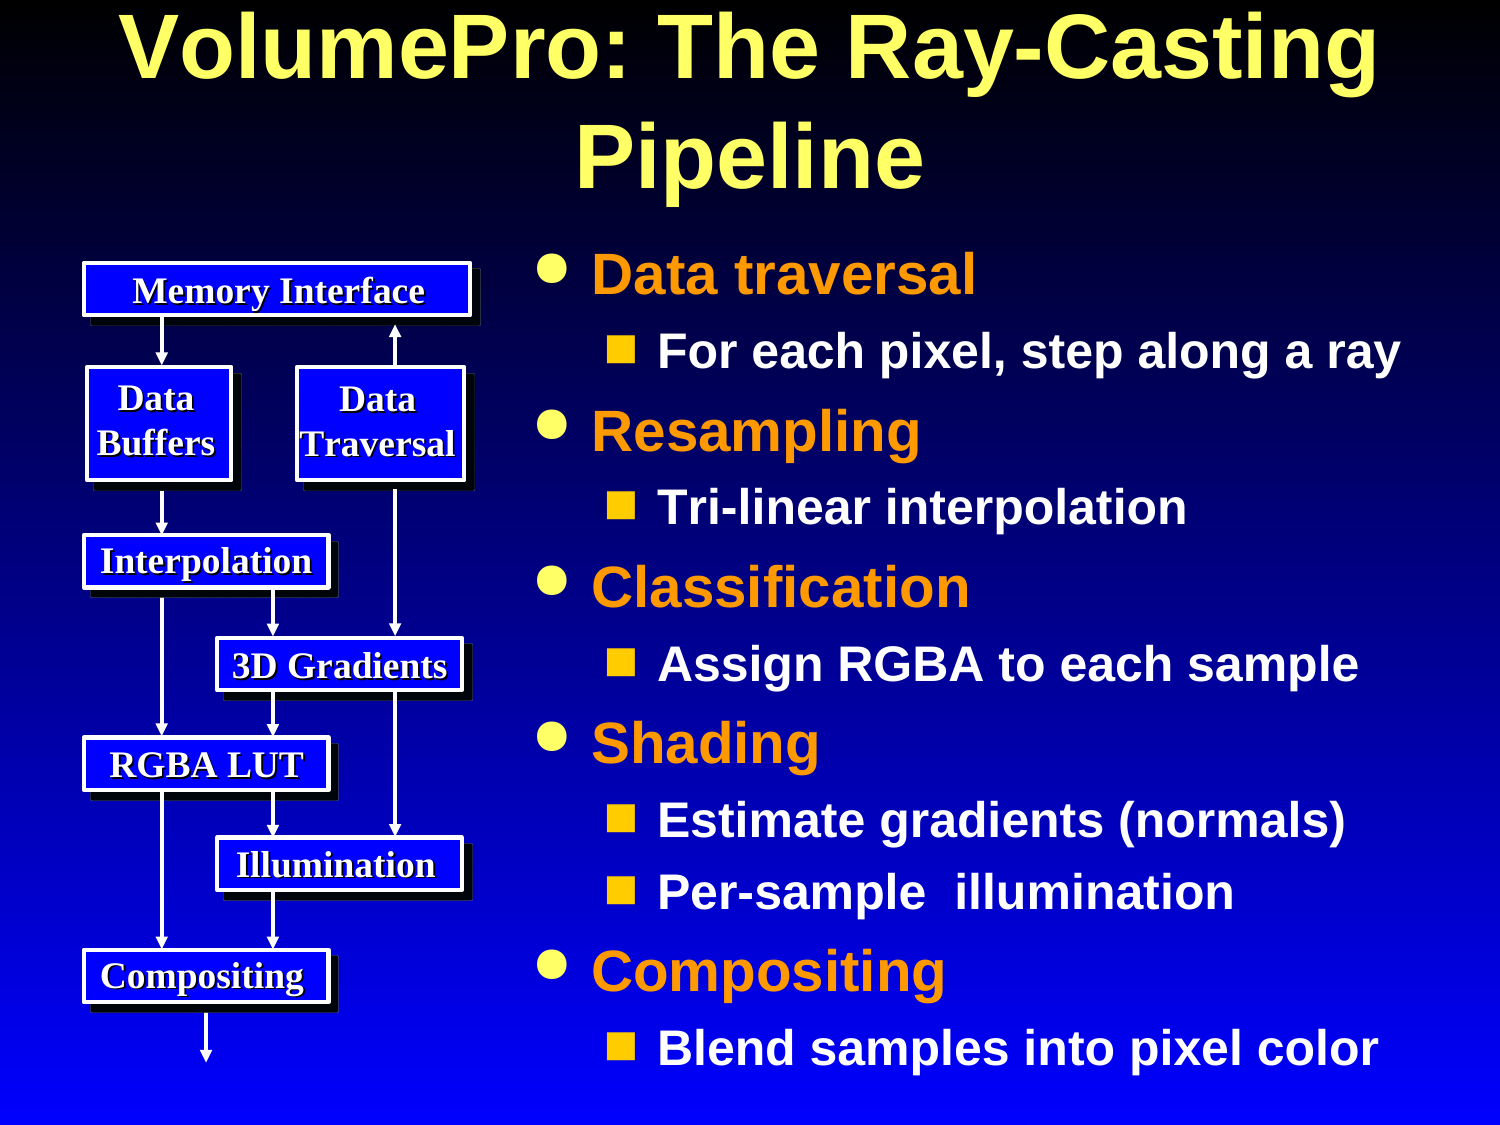

# VolumePro: The Ray-Casting Pipeline
Data traversal
For each pixel, step along a ray
Resampling
Tri-linear interpolation
Classification
Assign RGBA to each sample
Shading
Estimate gradients (normals)
Per-sample illumination
Compositing
Blend samples into pixel color
Memory Interface
Data
Buffers
Data
Traversal
Interpolation
3D Gradients
RGBA LUT
Illumination
Compositing